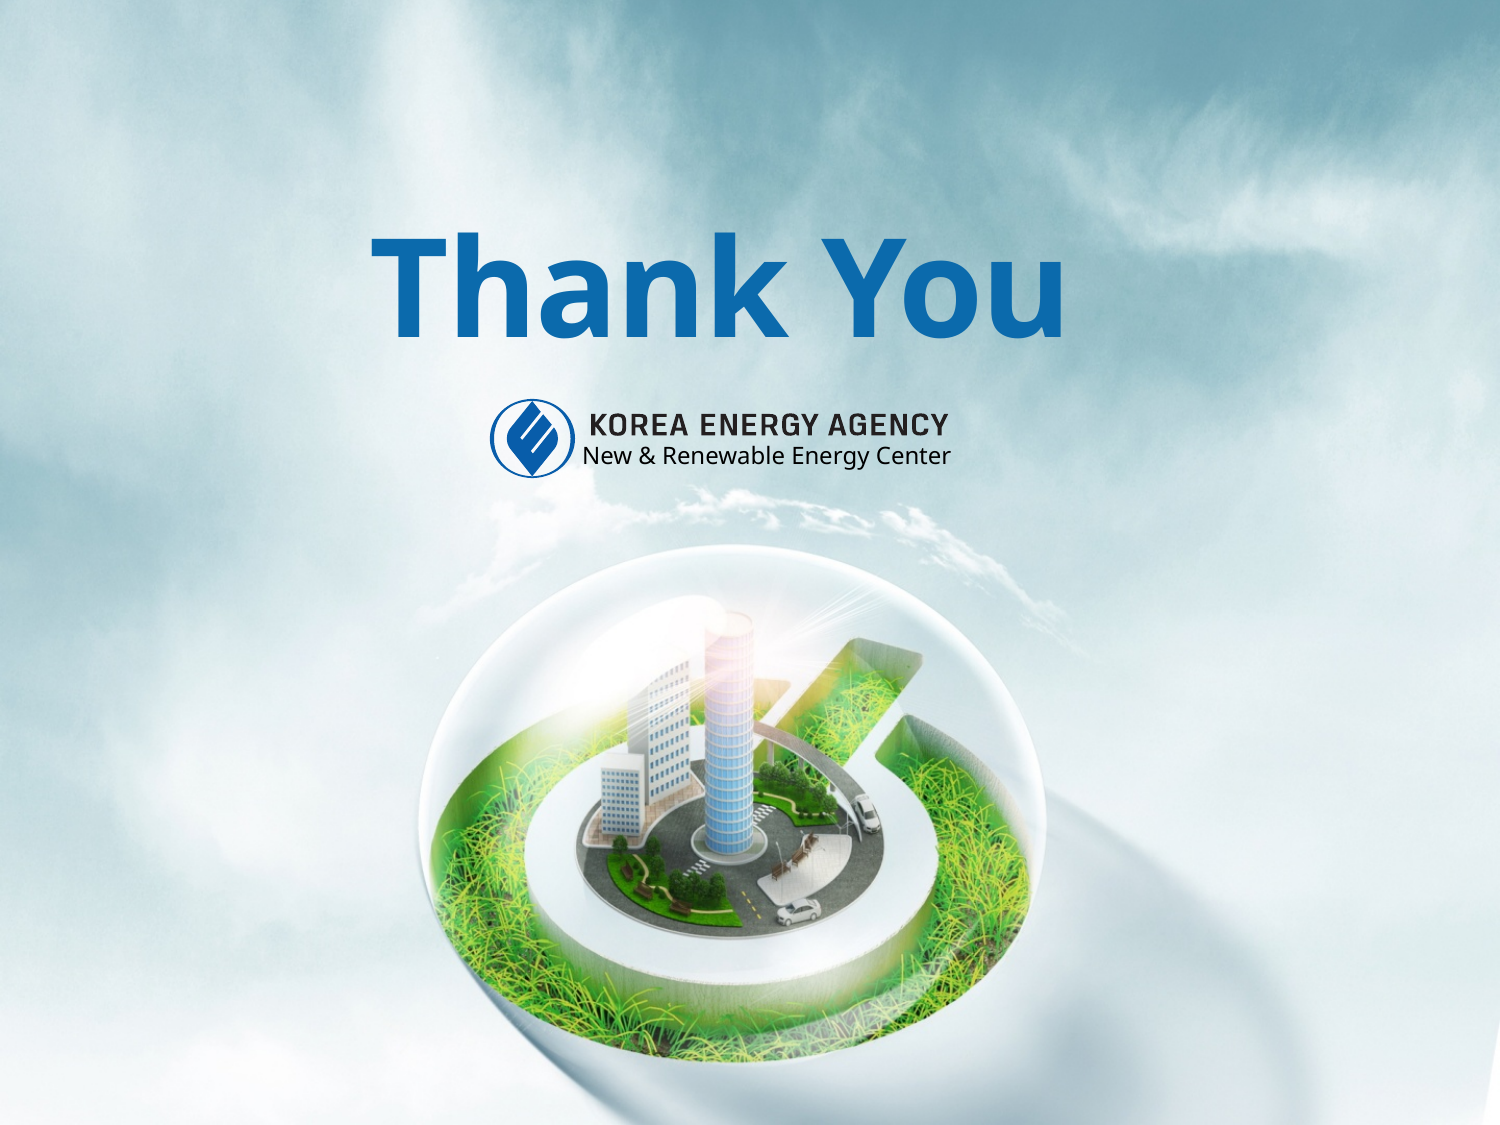

20. Eco-Friendly Energy Town(Abroad)
Ethiopia
Thank You
 Energy Independent Eco-Friendly Energy Town (PV 250kW, Biomass 30kW, ESS 1MWh, Microgrid)
MoU (May, 2016) – MOTIE(Kor)-Vice Minister of Economic Cluster(Ethi)
Korean Delegation to Ethiopia Site Survey(June 2016)
Project Concept Paper(PCP) received(Aug. 2016)
New & Renewable Energy Center
Feasibility Study is on conducting, ODA Budget approval is at final stage
Mongolia
 Mine Damage Restoration Eco-Friendly Energy Town (PV 300kW, Small Wind 100kW, ESS 900kWh, Microgrid)
MoU (July, 2016) – MOTIE(Kor)-MOE(Mong)
Korean Delegation to Mongolia Site Survey(Aug. 2016)
Project Concept Paper(PCP) received(Aug. 2016)
Feasibility Study is on conducting, ODA Budget approval is at final stage
Poland
 Waste Management Eco-Friendly Energy Town (Discussion on EU FUND utilisation with local companies)
MoU (April, 2016) – KEA(Kor)-KAFE(Poland)
Korean Delegation to Ethiopia Site Survey(Aug. 2016)
Feasibility Study is on conducting